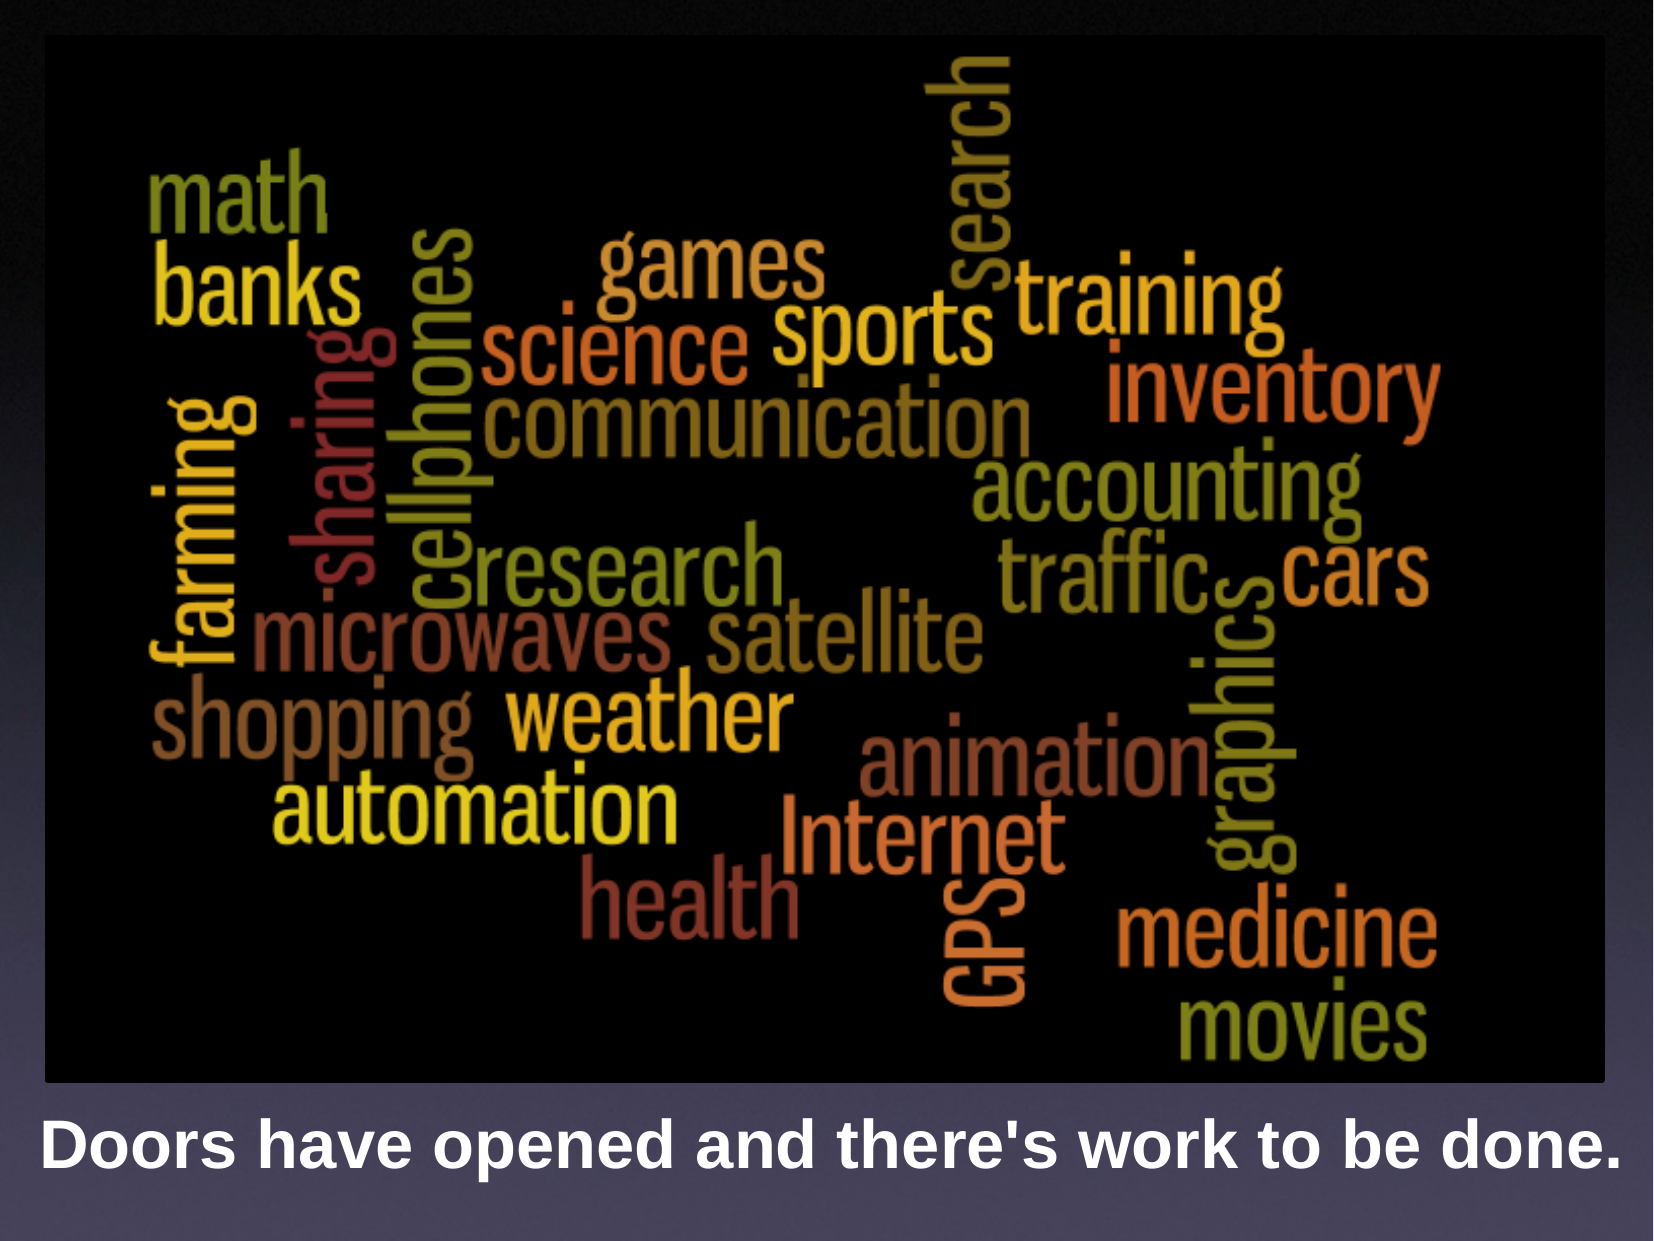

# Doors have opened and there's work to be done.